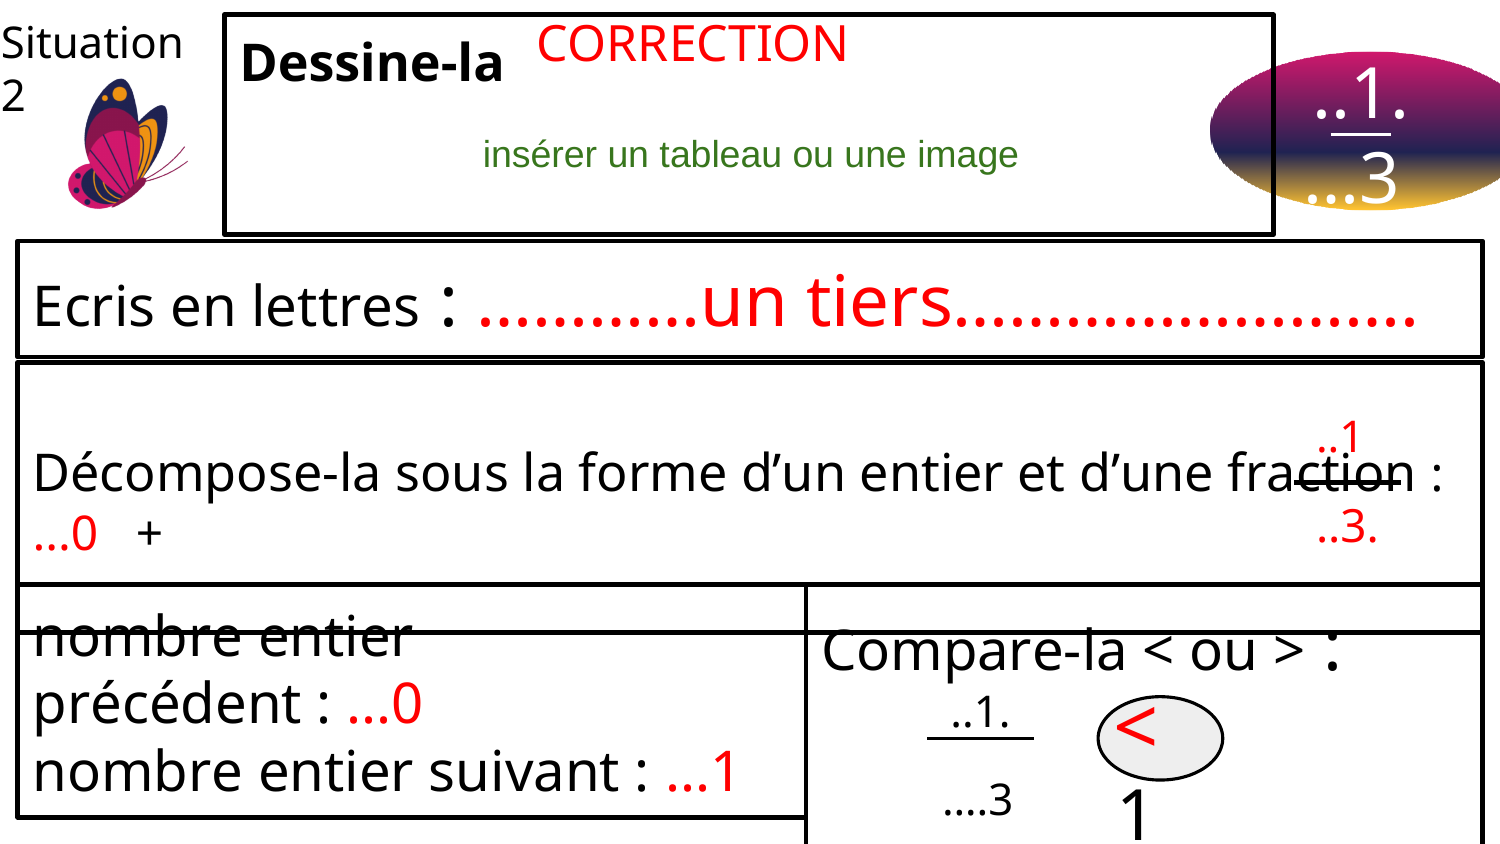

Situation 2
CORRECTION
Dessine-la
..1.
…3
insérer un tableau ou une image
Ecris en lettres : …………un tiers…………………….
Décompose-la sous la forme d’un entier et d’une fraction : ...0 +
..1
..3.
nombre entier précédent : ...0
nombre entier suivant : ...1
Compare-la < ou > :
 1
<
 ..1.
….3